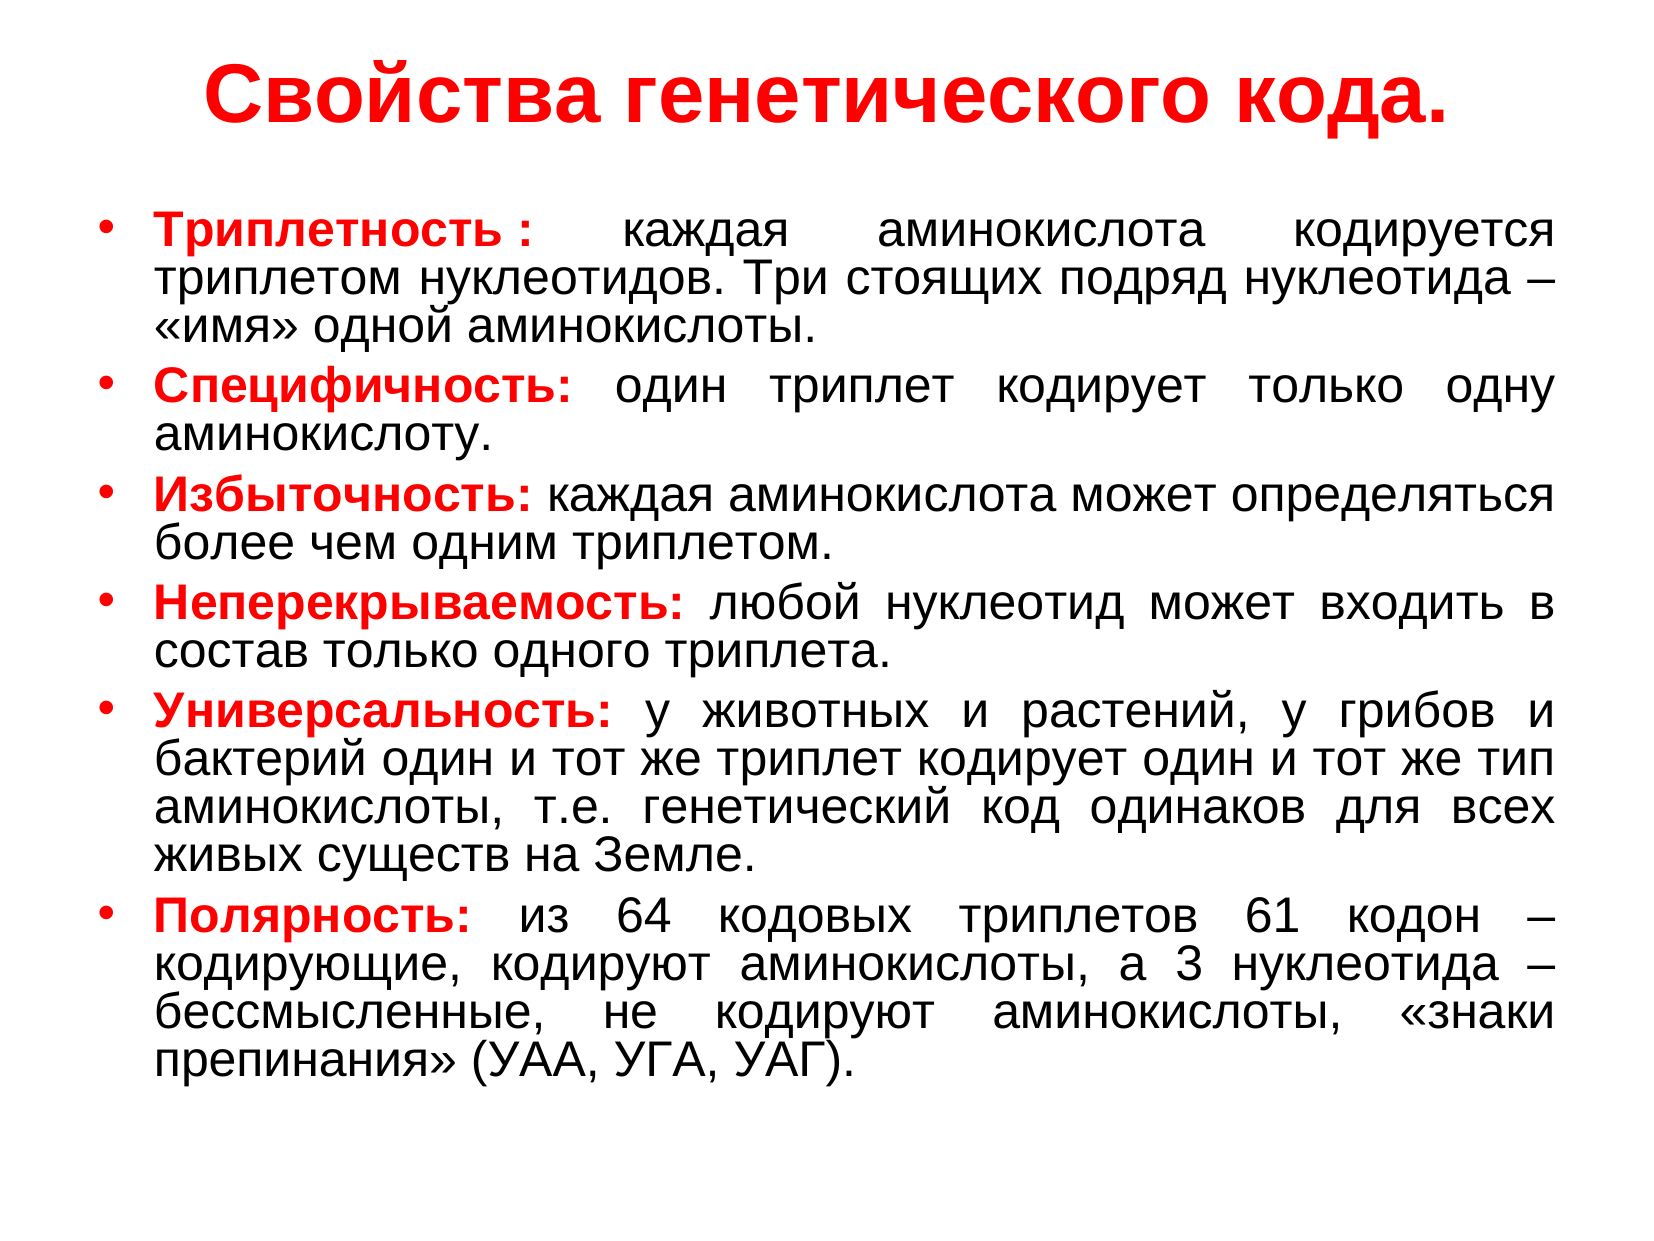

# Свойства генетического кода.
Триплетность : каждая аминокислота кодируется триплетом нуклеотидов. Три стоящих подряд нуклеотида – «имя» одной аминокислоты.
Специфичность: один триплет кодирует только одну аминокислоту.
Избыточность: каждая аминокислота может определяться более чем одним триплетом.
Неперекрываемость: любой нуклеотид может входить в состав только одного триплета.
Универсальность: у животных и растений, у грибов и бактерий один и тот же триплет кодирует один и тот же тип аминокислоты, т.е. генетический код одинаков для всех живых существ на Земле.
Полярность: из 64 кодовых триплетов 61 кодон – кодирующие, кодируют аминокислоты, а 3 нуклеотида – бессмысленные, не кодируют аминокислоты, «знаки препинания» (УАА, УГА, УАГ).